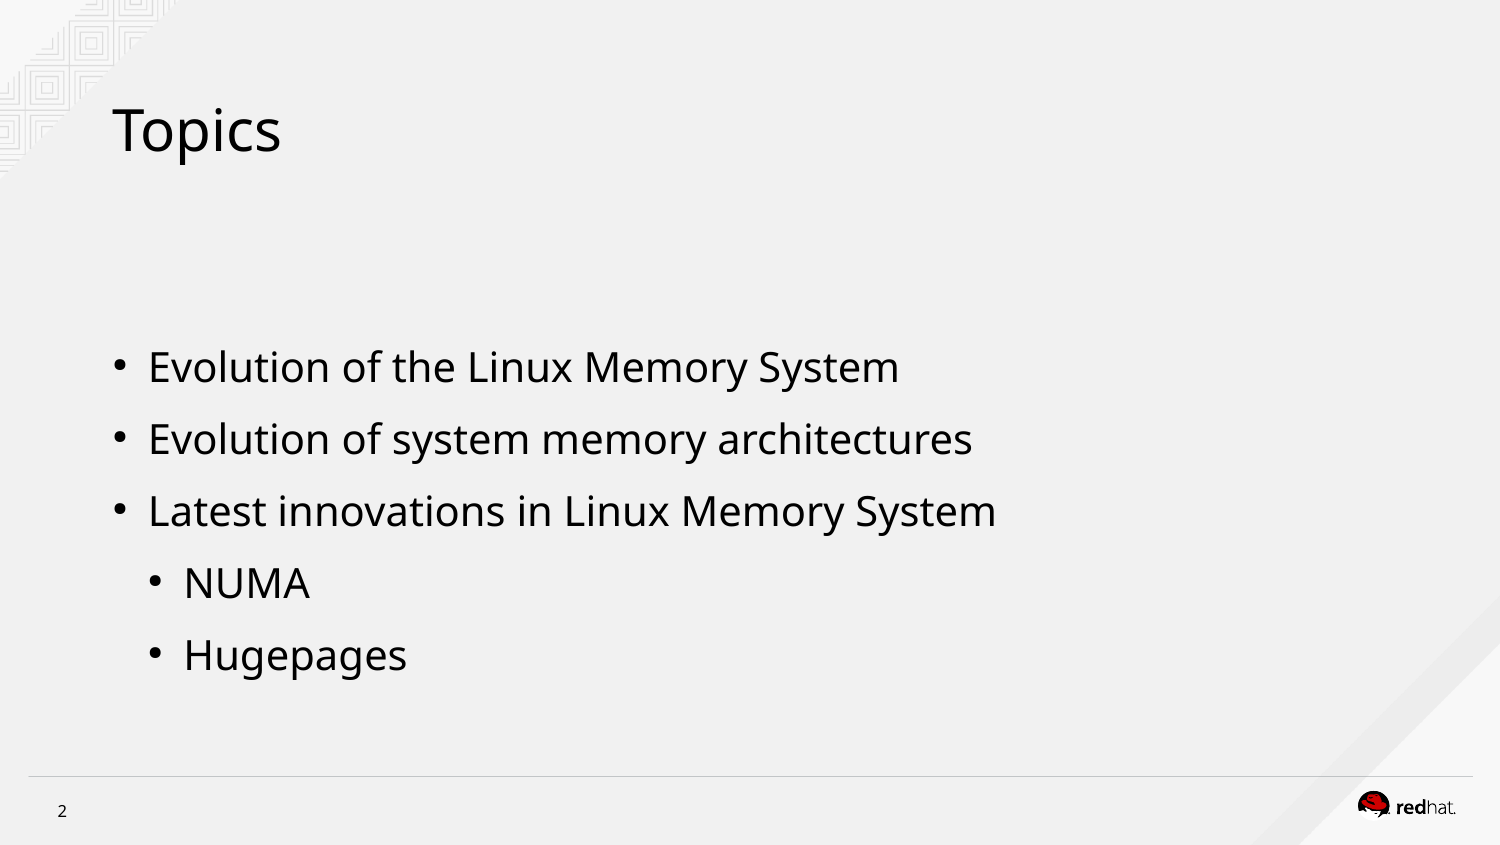

# Topics
Evolution of the Linux Memory System
Evolution of system memory architectures
Latest innovations in Linux Memory System
NUMA
Hugepages
2